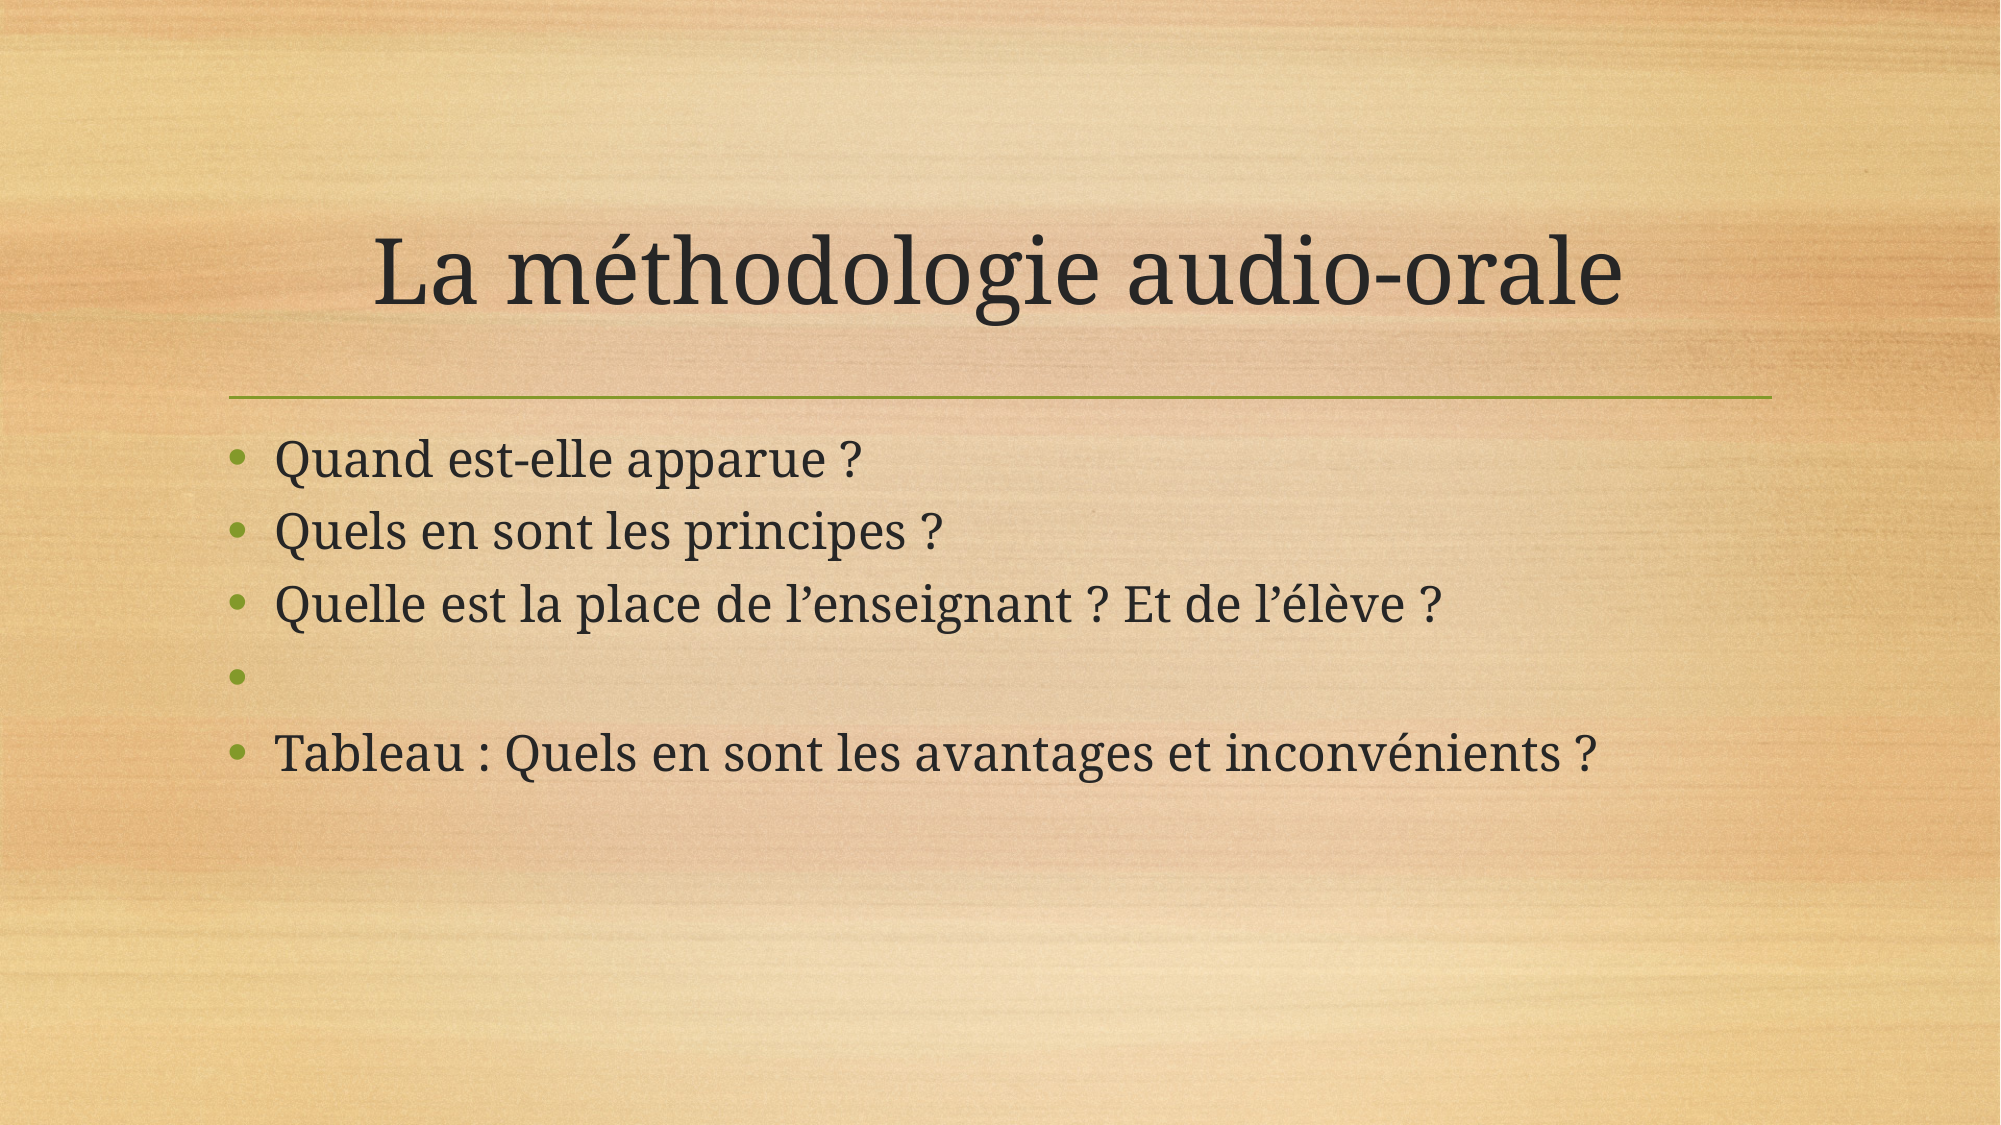

# La méthodologie audio-orale
Quand est-elle apparue ?
Quels en sont les principes ?
Quelle est la place de l’enseignant ? Et de l’élève ?
Tableau : Quels en sont les avantages et inconvénients ?